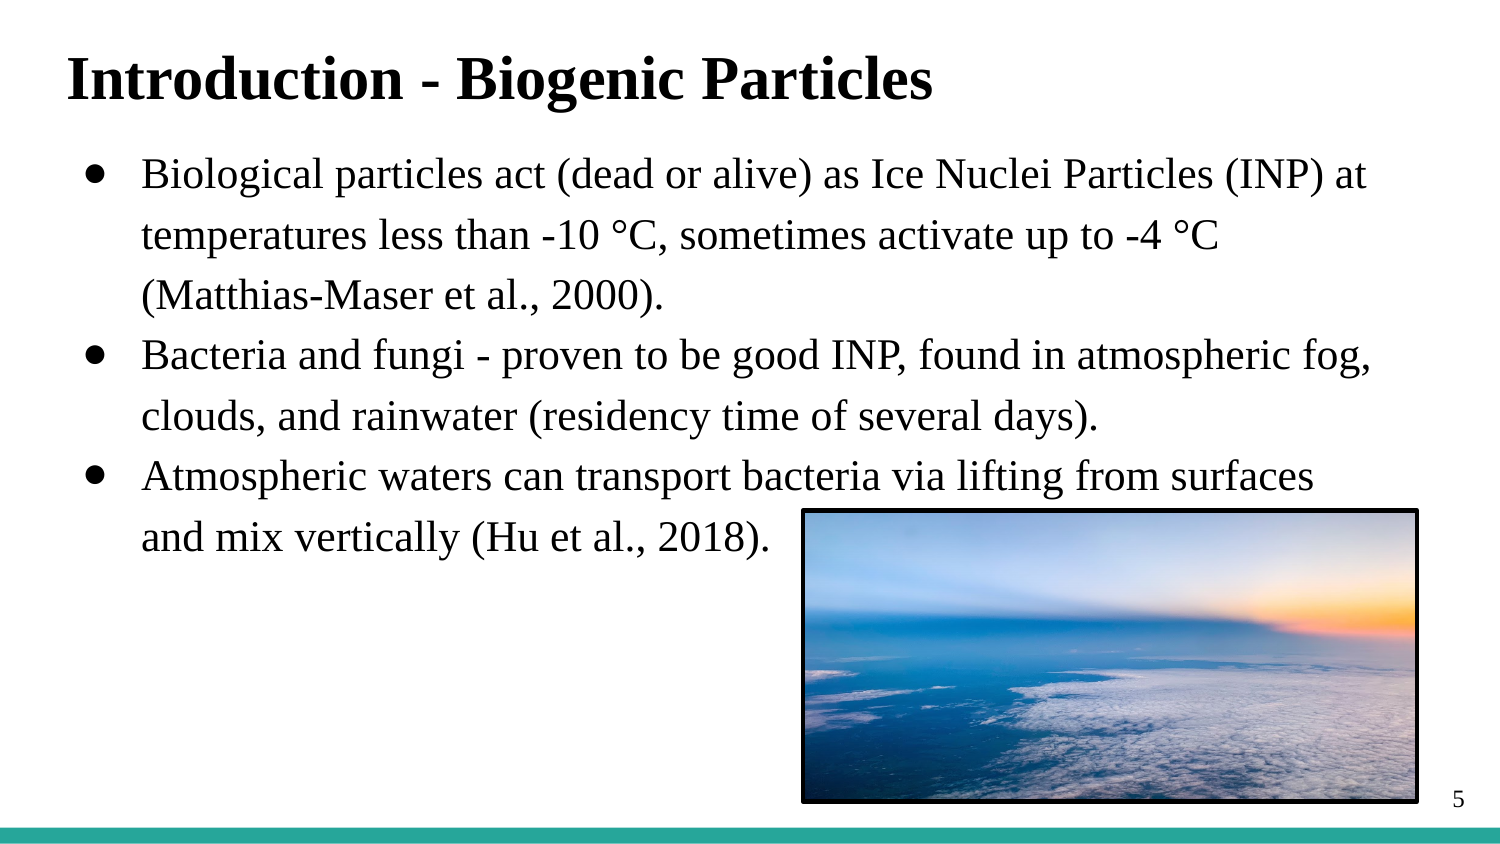

# Introduction - Biogenic Particles
Biological particles act (dead or alive) as Ice Nuclei Particles (INP) at temperatures less than -10 °C, sometimes activate up to -4 °C (Matthias-Maser et al., 2000).
Bacteria and fungi - proven to be good INP, found in atmospheric fog, clouds, and rainwater (residency time of several days).
Atmospheric waters can transport bacteria via lifting from surfaces and mix vertically (Hu et al., 2018).